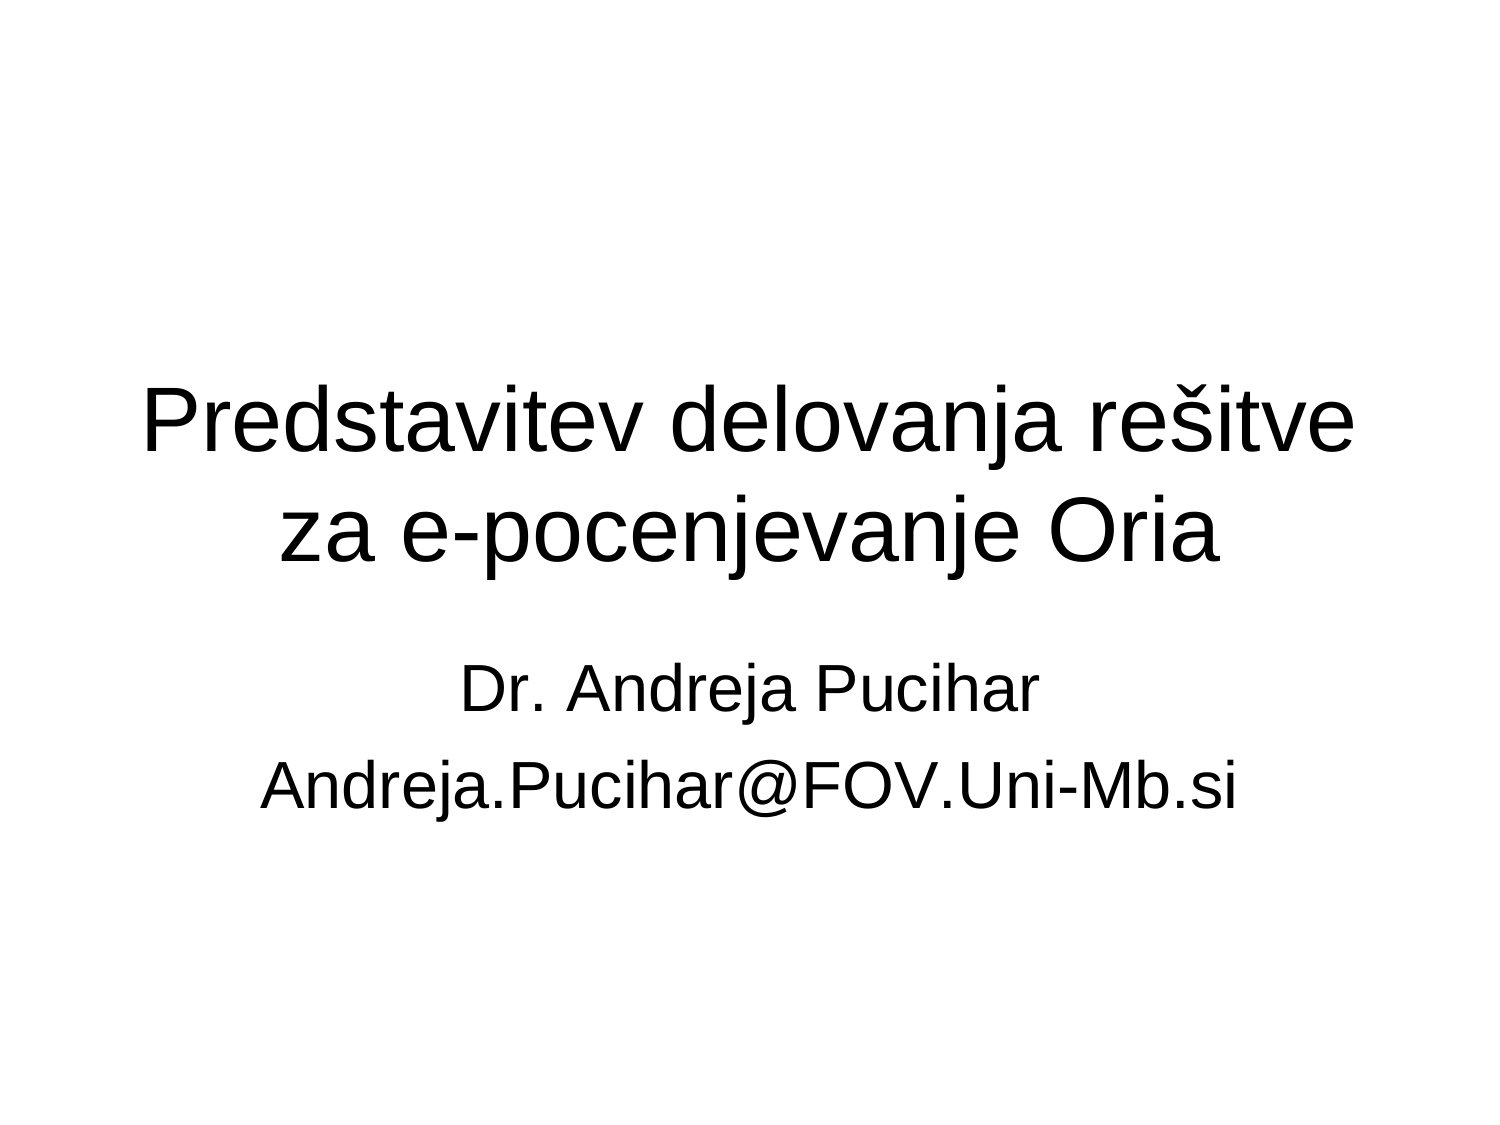

# Predstavitev delovanja rešitve za e-pocenjevanje Oria
Dr. Andreja Pucihar
Andreja.Pucihar@FOV.Uni-Mb.si